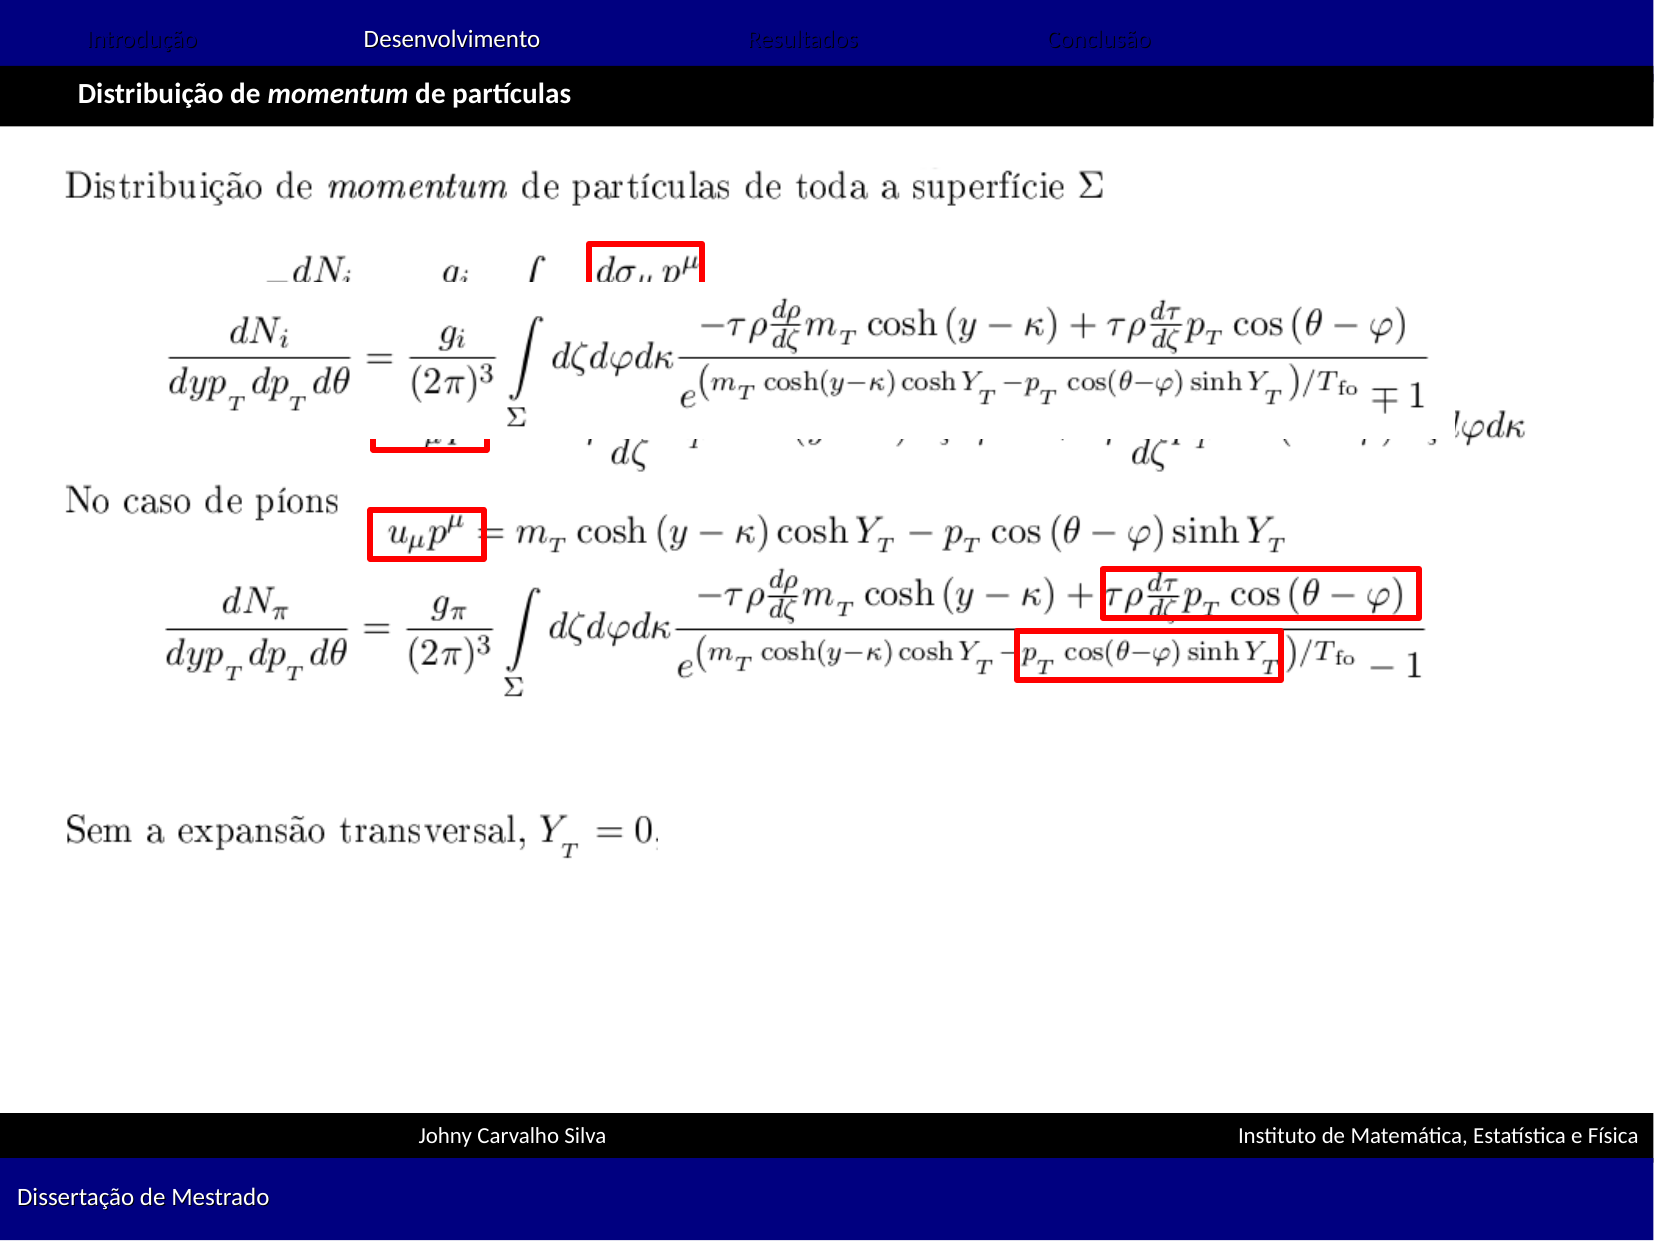

Introdução Desenvolvimento Resultados Conclusão
 Distribuição de momentum de partículas
# Johny Carvalho Silva Instituto de Matemática, Estatística e Física
 Dissertação de Mestrado